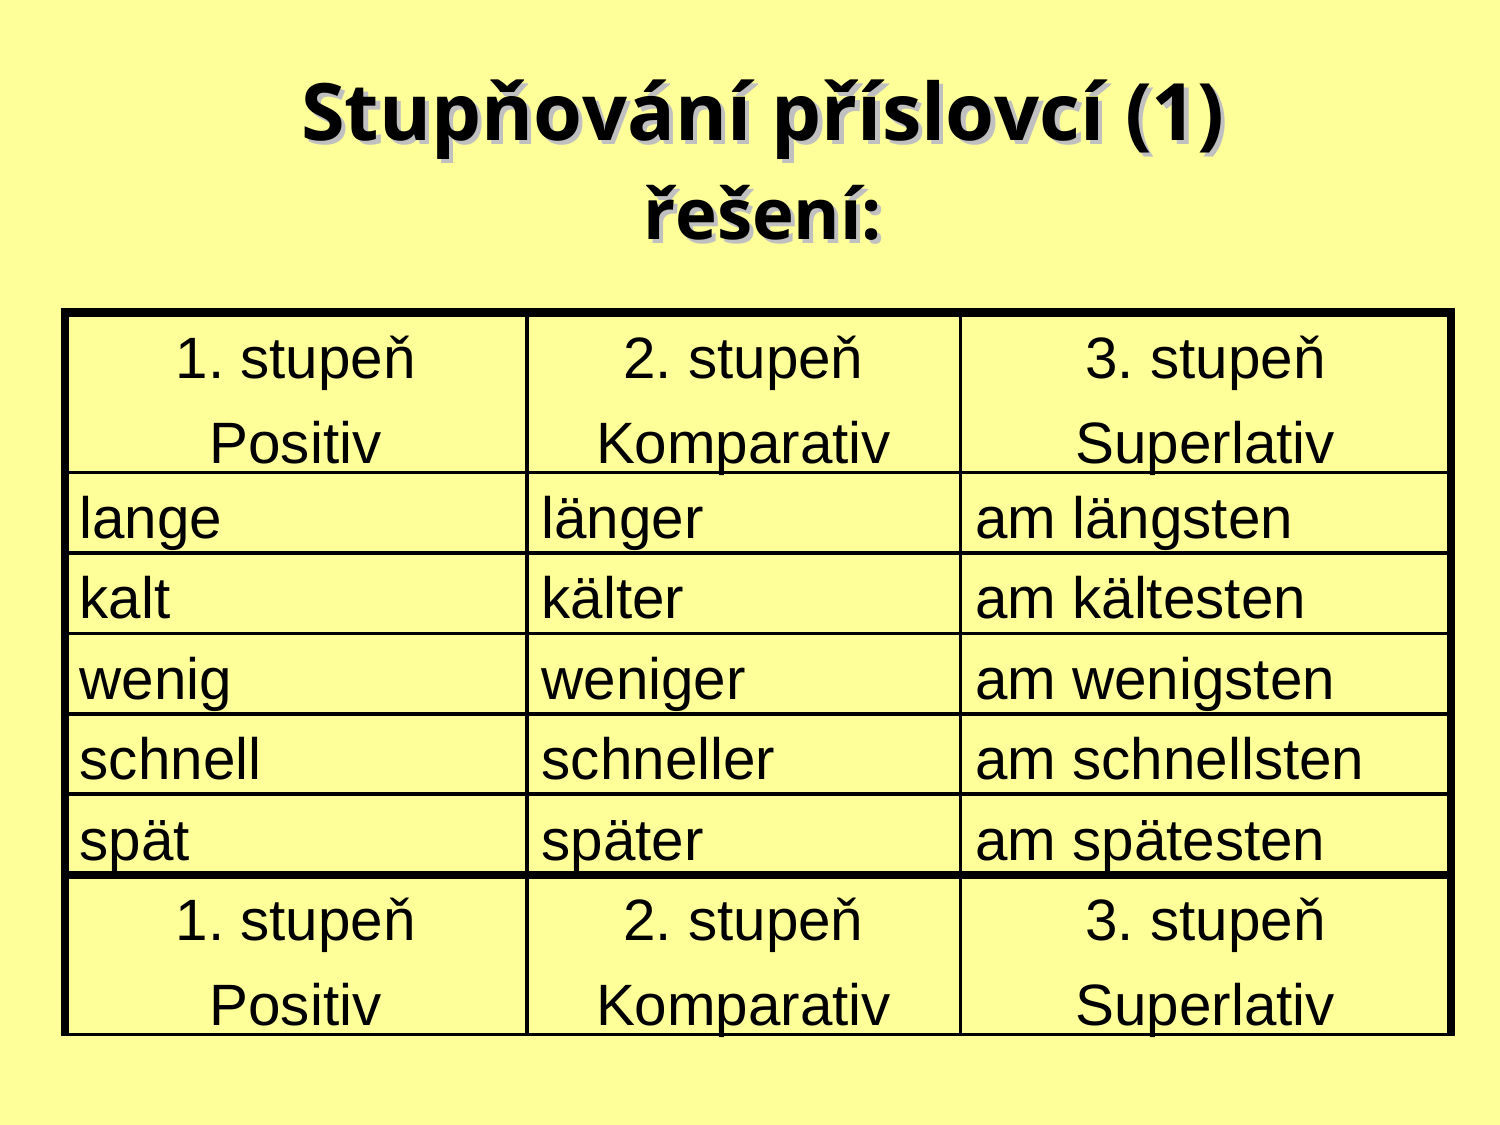

# Stupňování příslovcí (1) řešení:
| 1. stupeň Positiv | 2. stupeň Komparativ | 3. stupeň Superlativ |
| --- | --- | --- |
| lange | länger | am längsten |
| kalt | kälter | am kältesten |
| wenig | weniger | am wenigsten |
| schnell | schneller | am schnellsten |
| spät | später | am spätesten |
| 1. stupeň Positiv | 2. stupeň Komparativ | 3. stupeň Superlativ |